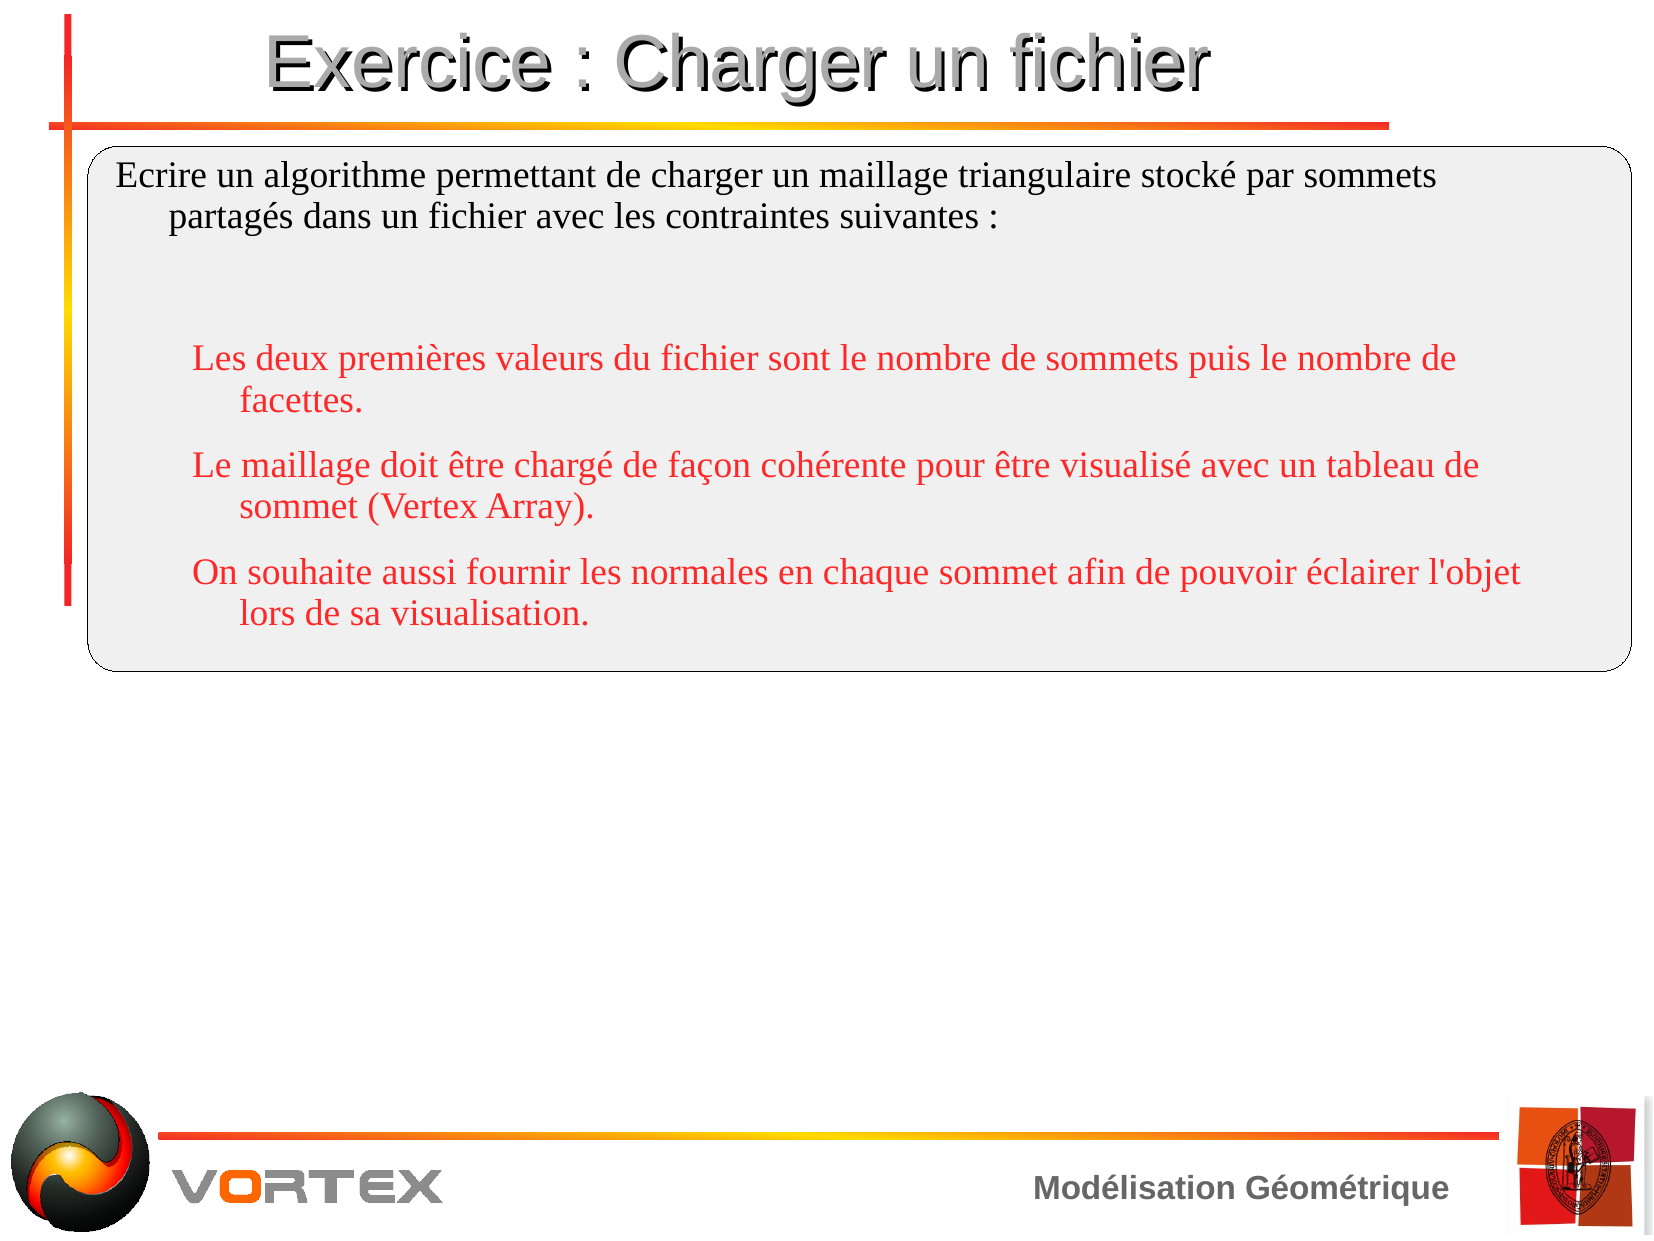

# Exercice : Charger un fichier
Ecrire un algorithme permettant de charger un maillage triangulaire stocké par sommets partagés dans un fichier avec les contraintes suivantes :
Les deux premières valeurs du fichier sont le nombre de sommets puis le nombre de facettes.
Le maillage doit être chargé de façon cohérente pour être visualisé avec un tableau de sommet (Vertex Array).
On souhaite aussi fournir les normales en chaque sommet afin de pouvoir éclairer l'objet lors de sa visualisation.